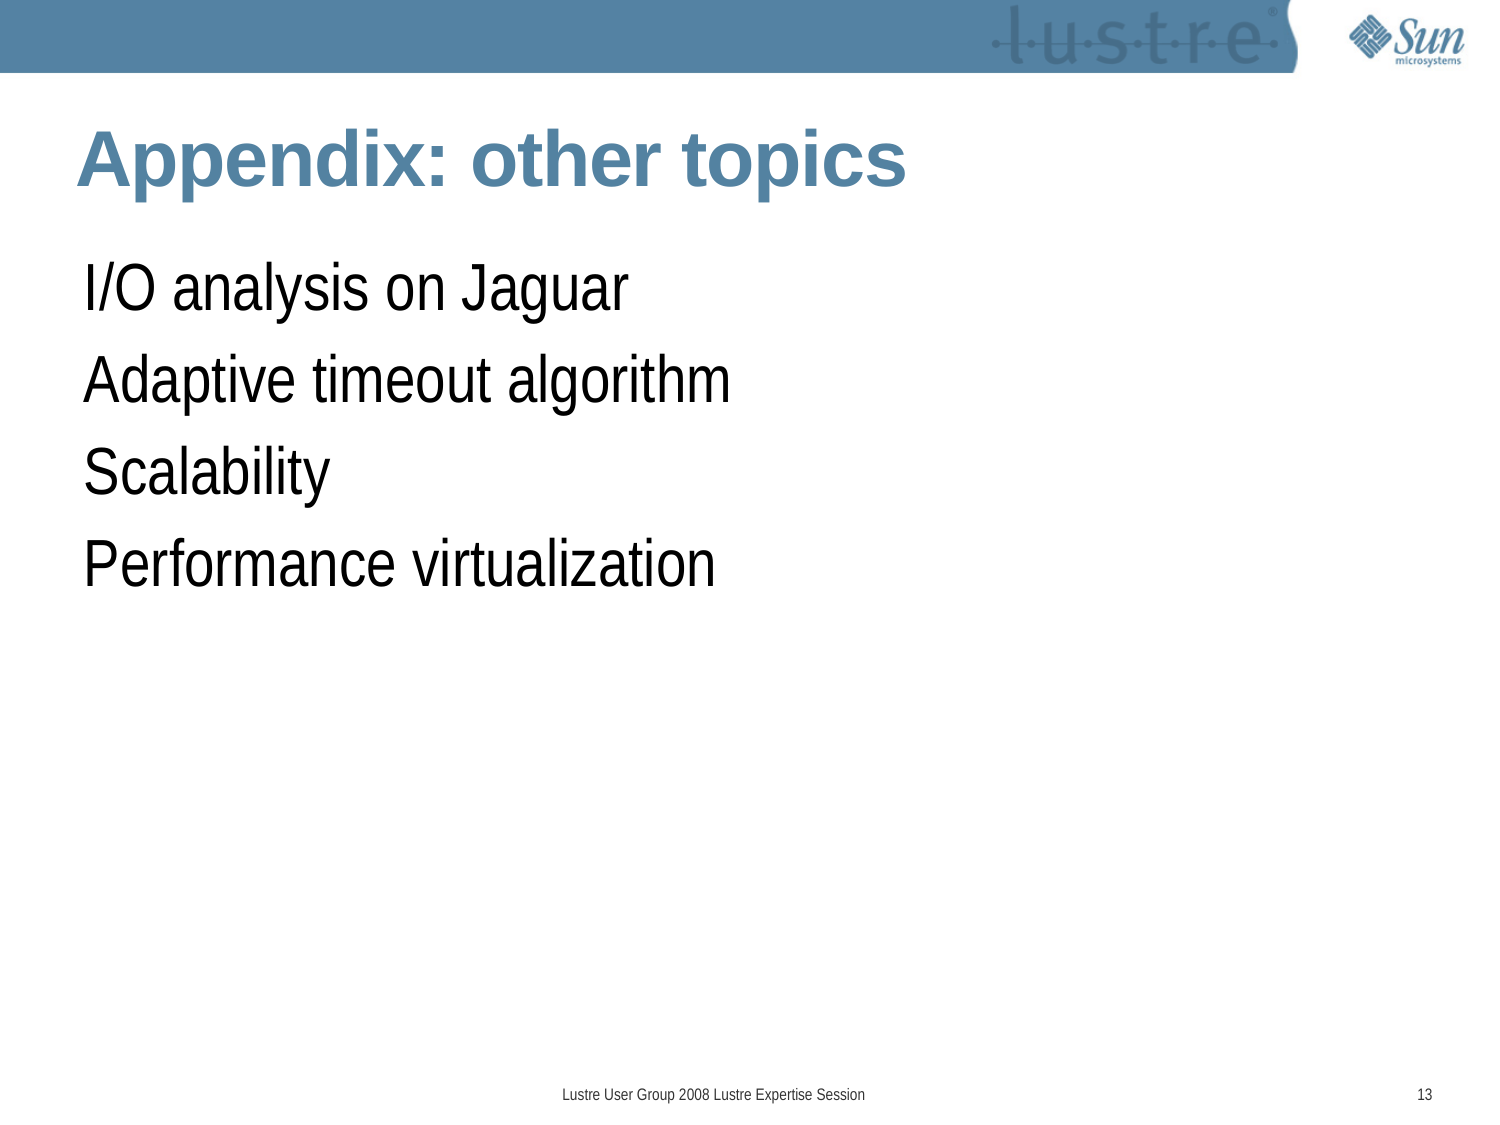

# Appendix: other topics
I/O analysis on Jaguar
Adaptive timeout algorithm
Scalability
Performance virtualization